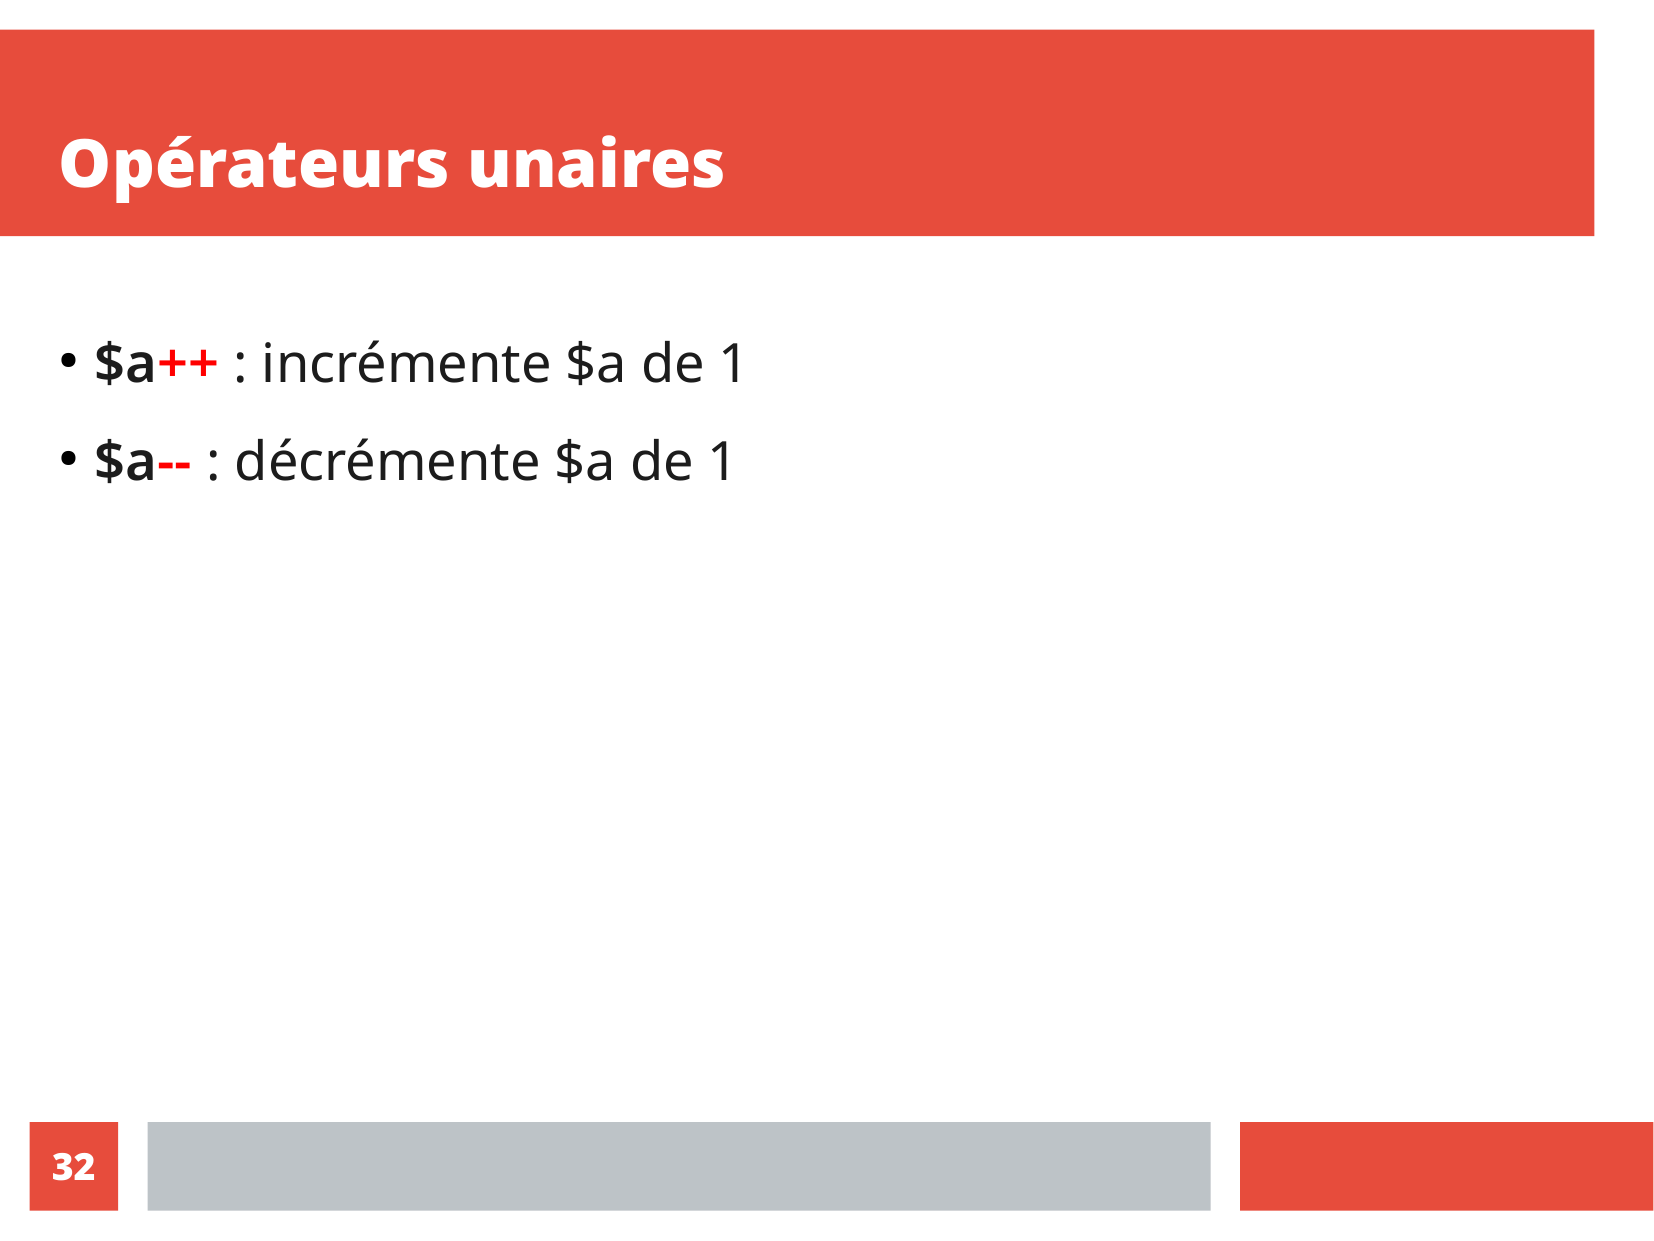

# Opérateurs unaires
$a++ : incrémente $a de 1
$a-- : décrémente $a de 1
32